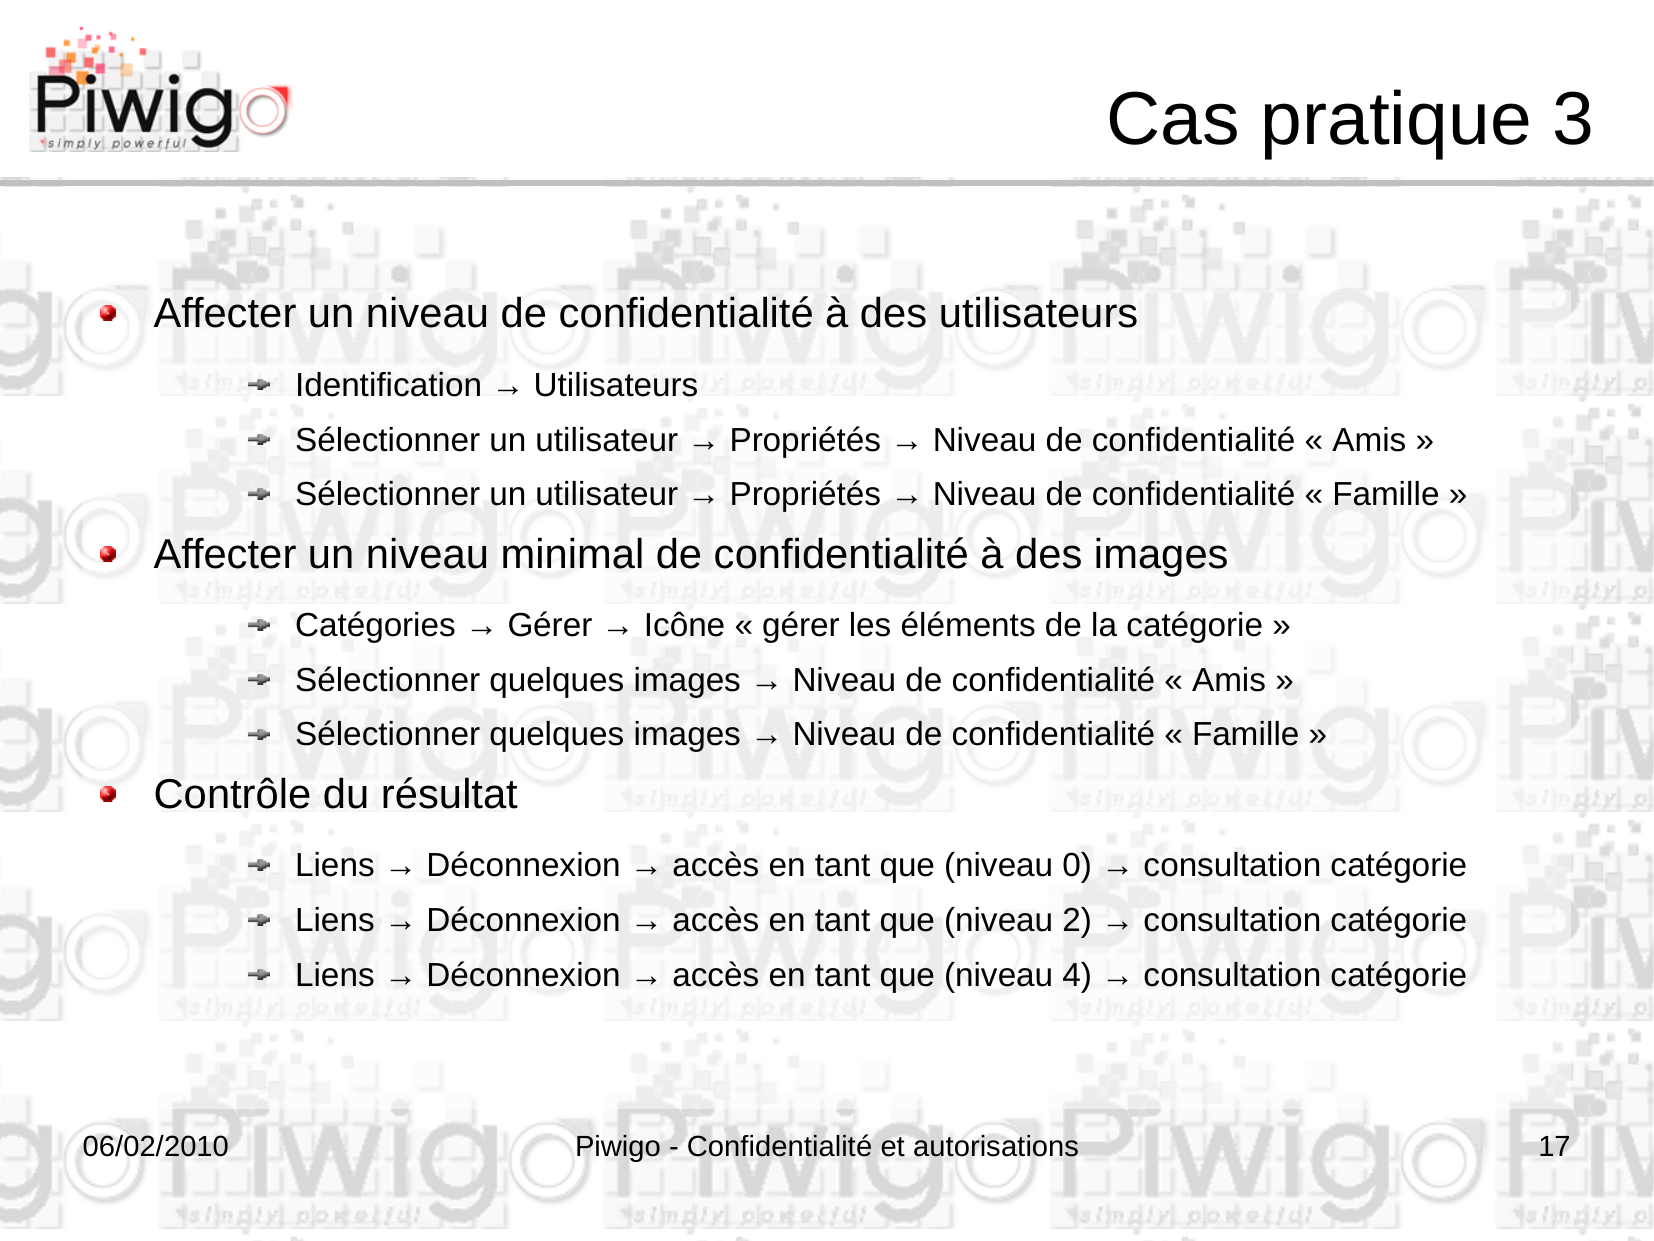

# Cas pratique 3
Affecter un niveau de confidentialité à des utilisateurs
Identification → Utilisateurs
Sélectionner un utilisateur → Propriétés → Niveau de confidentialité « Amis »
Sélectionner un utilisateur → Propriétés → Niveau de confidentialité « Famille »
Affecter un niveau minimal de confidentialité à des images
Catégories → Gérer → Icône « gérer les éléments de la catégorie »
Sélectionner quelques images → Niveau de confidentialité « Amis »
Sélectionner quelques images → Niveau de confidentialité « Famille »
Contrôle du résultat
Liens → Déconnexion → accès en tant que (niveau 0) → consultation catégorie
Liens → Déconnexion → accès en tant que (niveau 2) → consultation catégorie
Liens → Déconnexion → accès en tant que (niveau 4) → consultation catégorie
06/02/2010
Piwigo - Confidentialité et autorisations
17